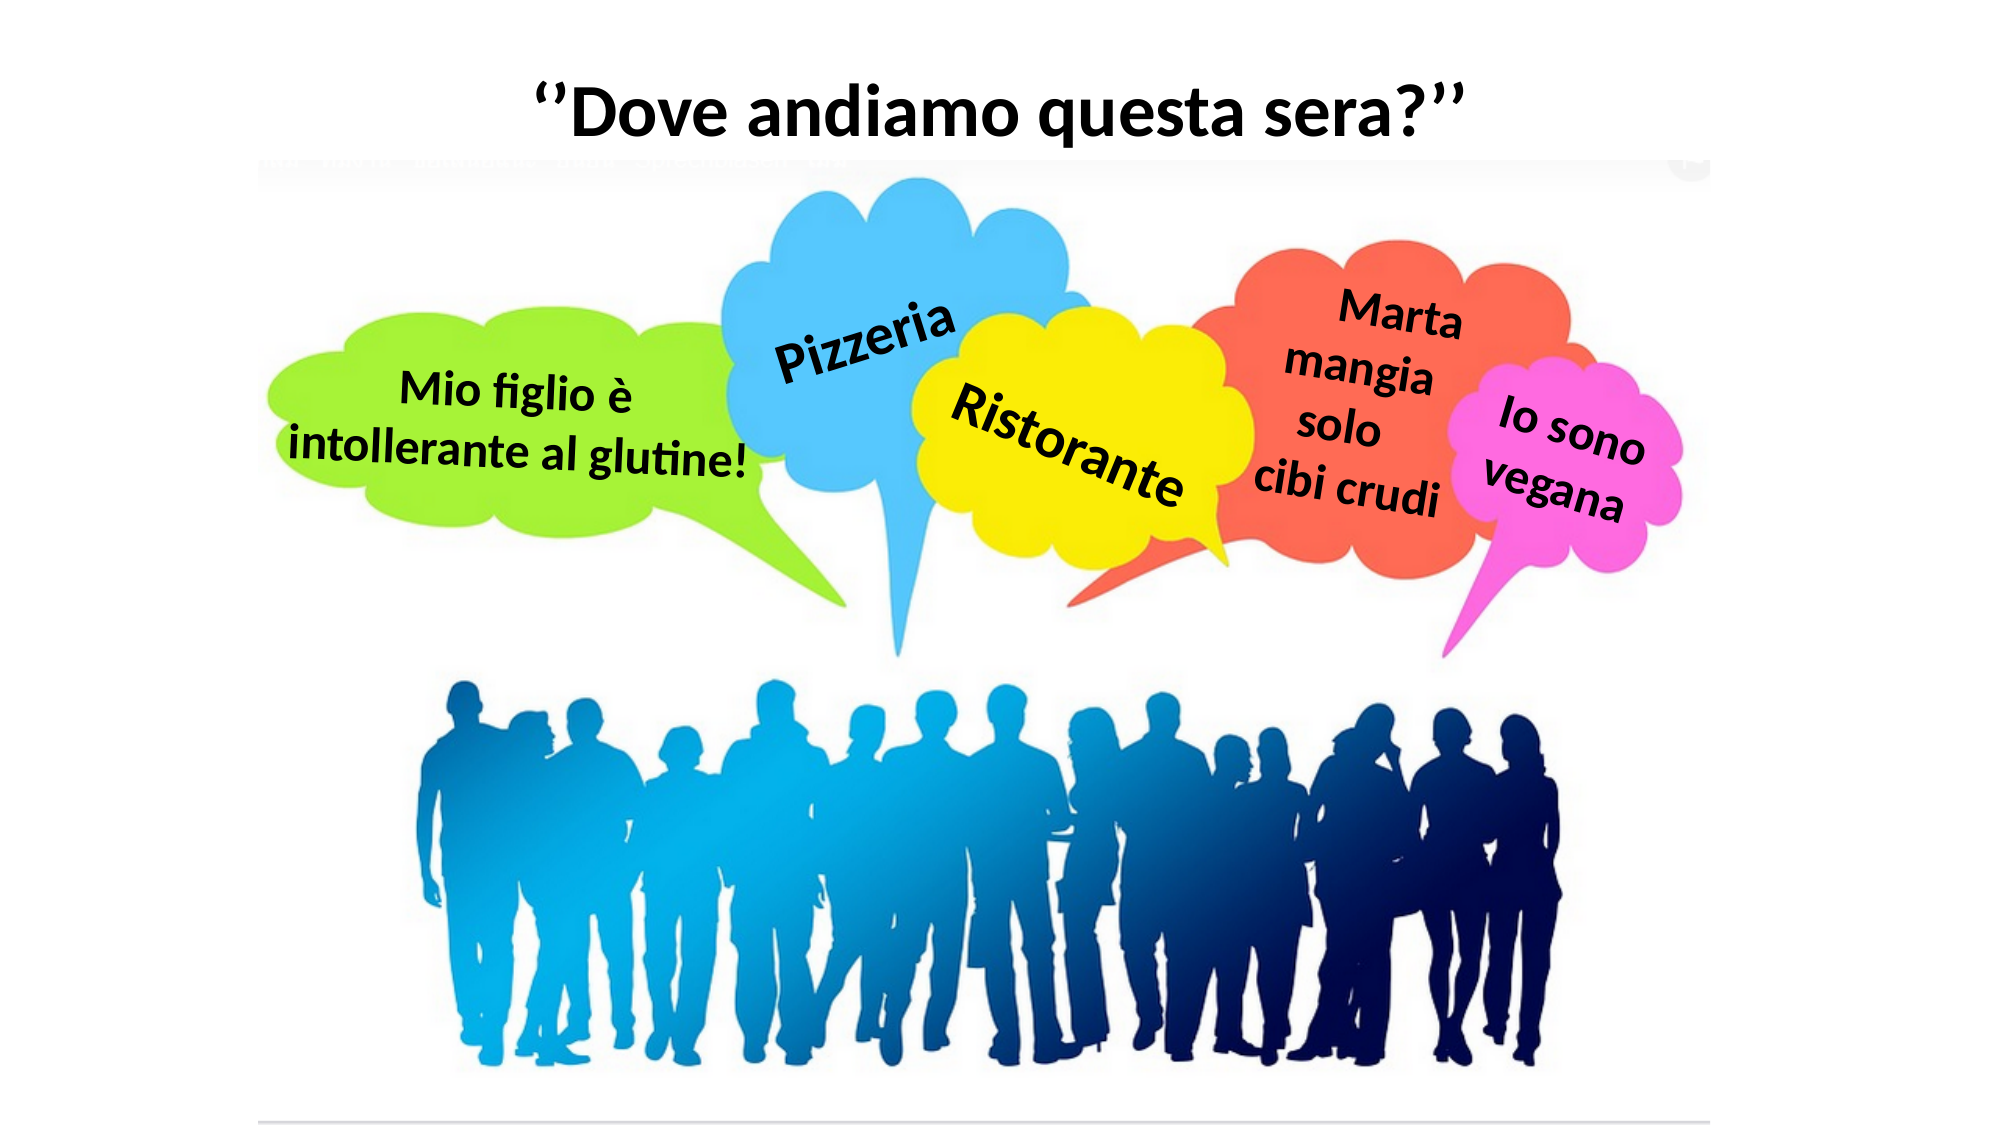

‘’Dove andiamo questa sera?’’
 Marta
 mangia
 solo
 cibi crudi
Pizzeria
Mio figlio è
intollerante al glutine!
Io sono vegana
Ristorante